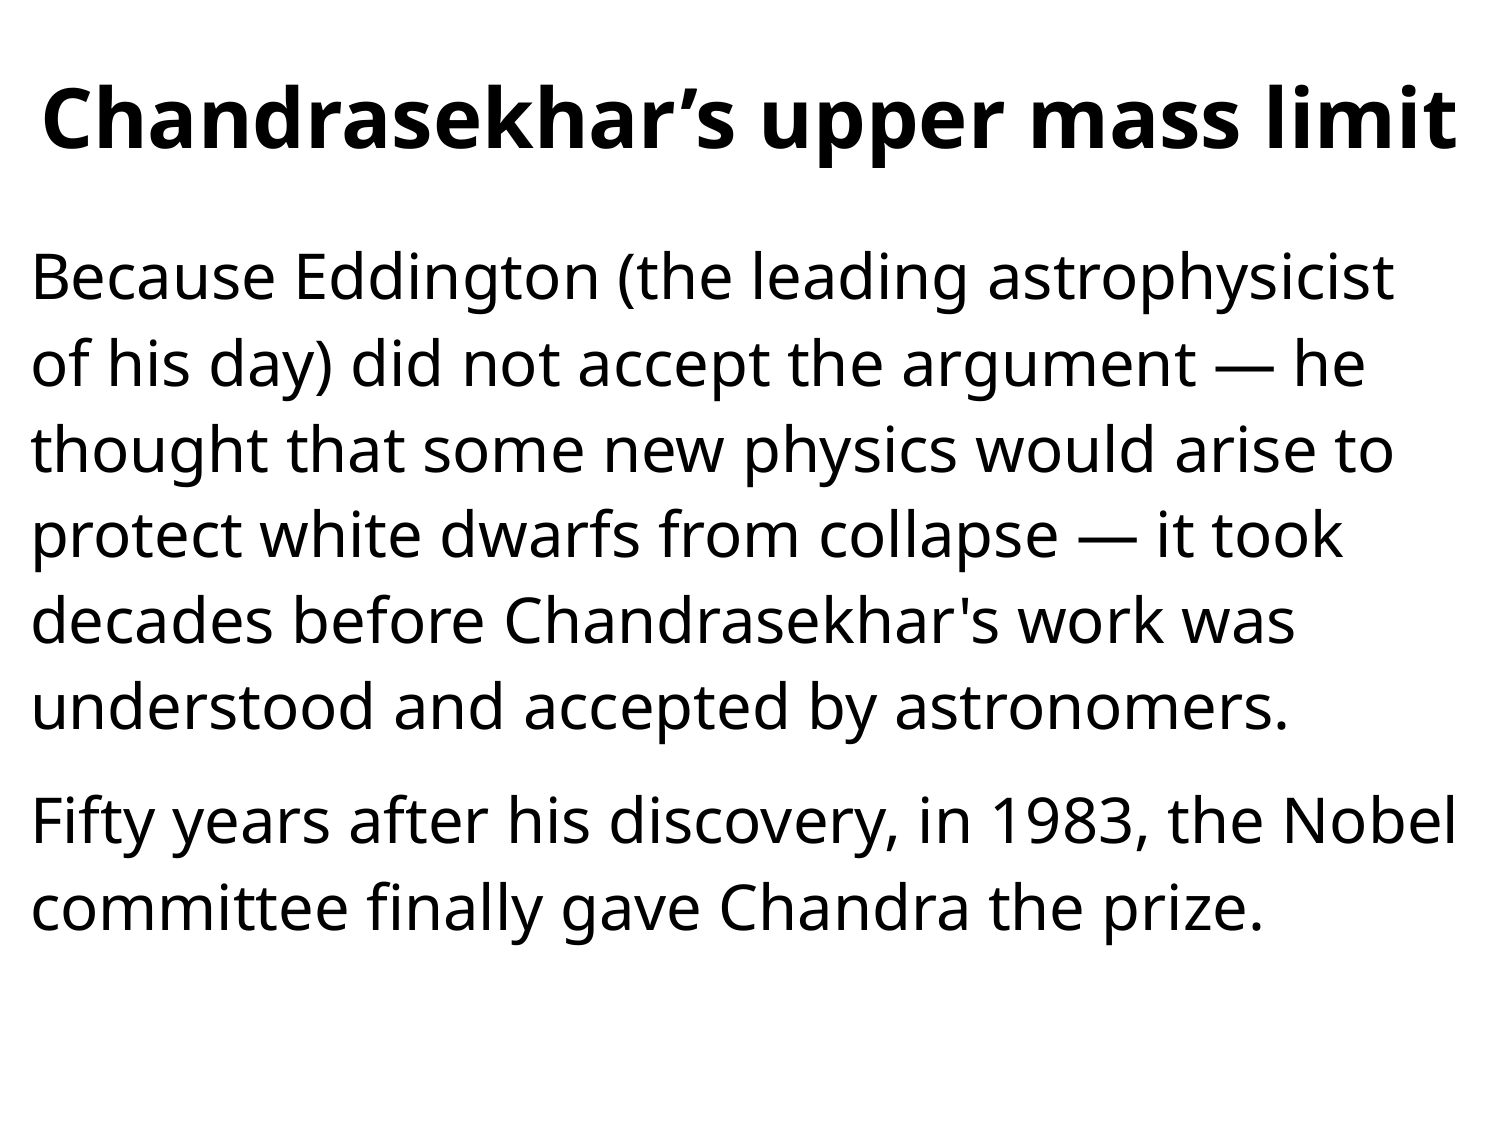

# Chandrasekhar’s upper mass limit
Because Eddington (the leading astrophysicist of his day) did not accept the argument — he thought that some new physics would arise to protect white dwarfs from collapse — it took decades before Chandrasekhar's work was understood and accepted by astronomers.
Fifty years after his discovery, in 1983, the Nobel committee finally gave Chandra the prize.